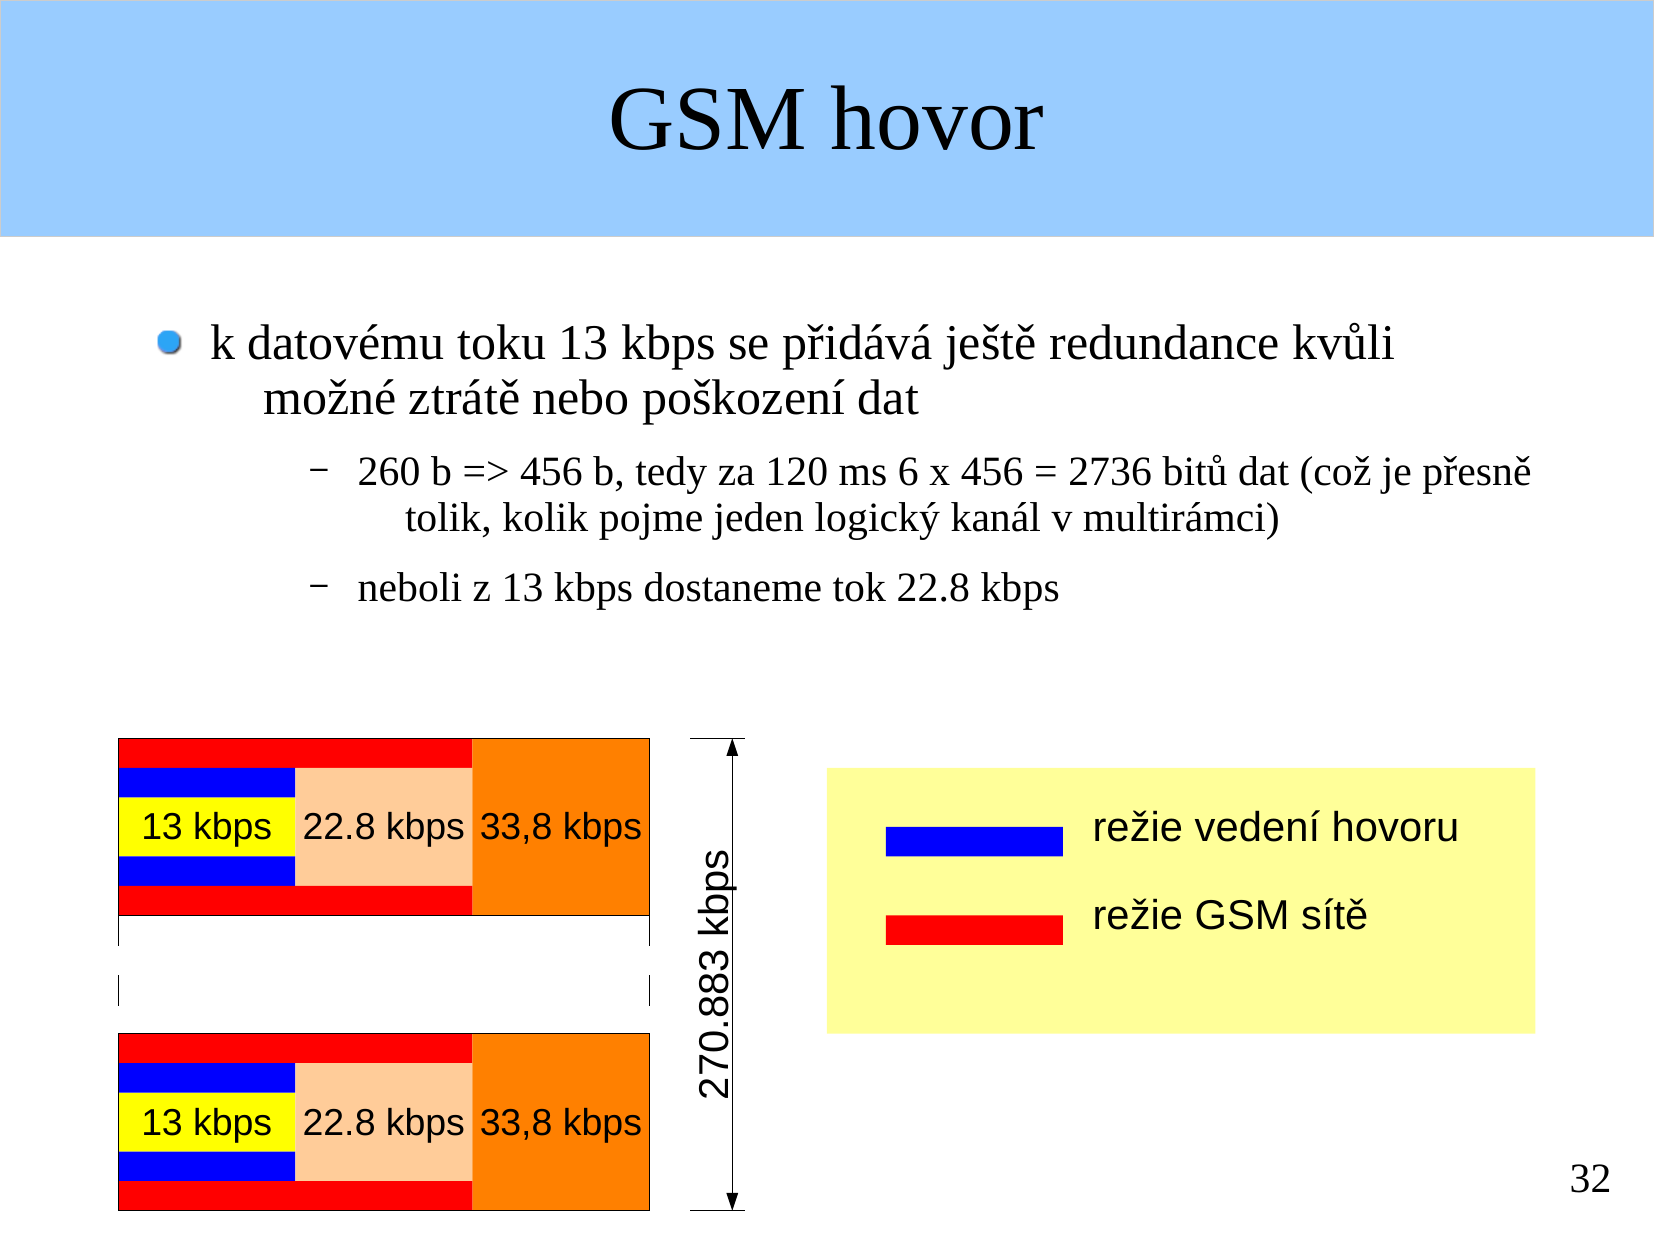

# GSM hovor
k datovému toku 13 kbps se přidává ještě redundance kvůli možné ztrátě nebo poškození dat
260 b => 456 b, tedy za 120 ms 6 x 456 = 2736 bitů dat (což je přesně tolik, kolik pojme jeden logický kanál v multirámci)
neboli z 13 kbps dostaneme tok 22.8 kbps
33,8 kbps
22.8 kbps
13 kbps
režie vedení hovoru
režie GSM sítě
33,8 kbps
22.8 kbps
13 kbps